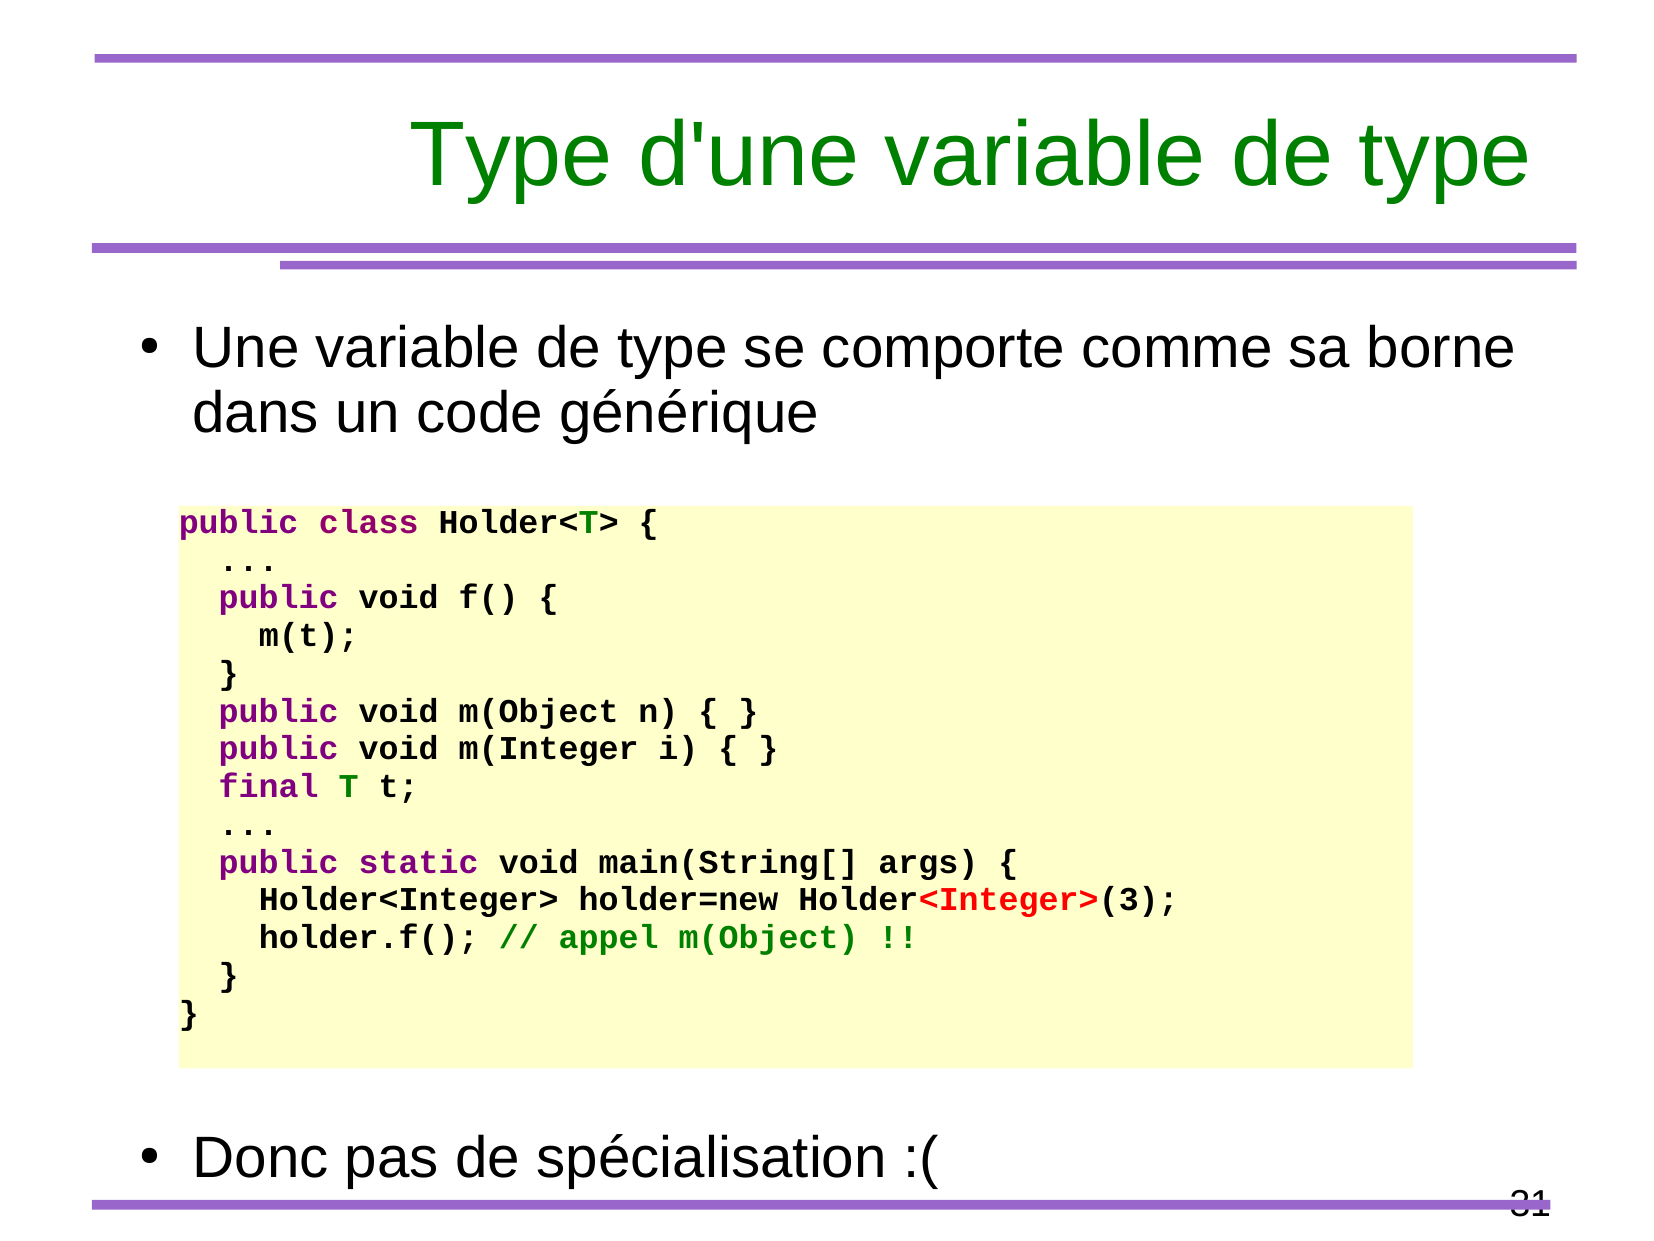

# Type d'une variable de type
Une variable de type se comporte comme sa borne dans un code générique
Donc pas de spécialisation :(
public class Holder<T> {
 ...
 public void f() {
 m(t);
 }
 public void m(Object n) { }
 public void m(Integer i) { }
 final T t;
 ...
 public static void main(String[] args) {
 Holder<Integer> holder=new Holder<Integer>(3);
 holder.f(); // appel m(Object) !!
 }
}